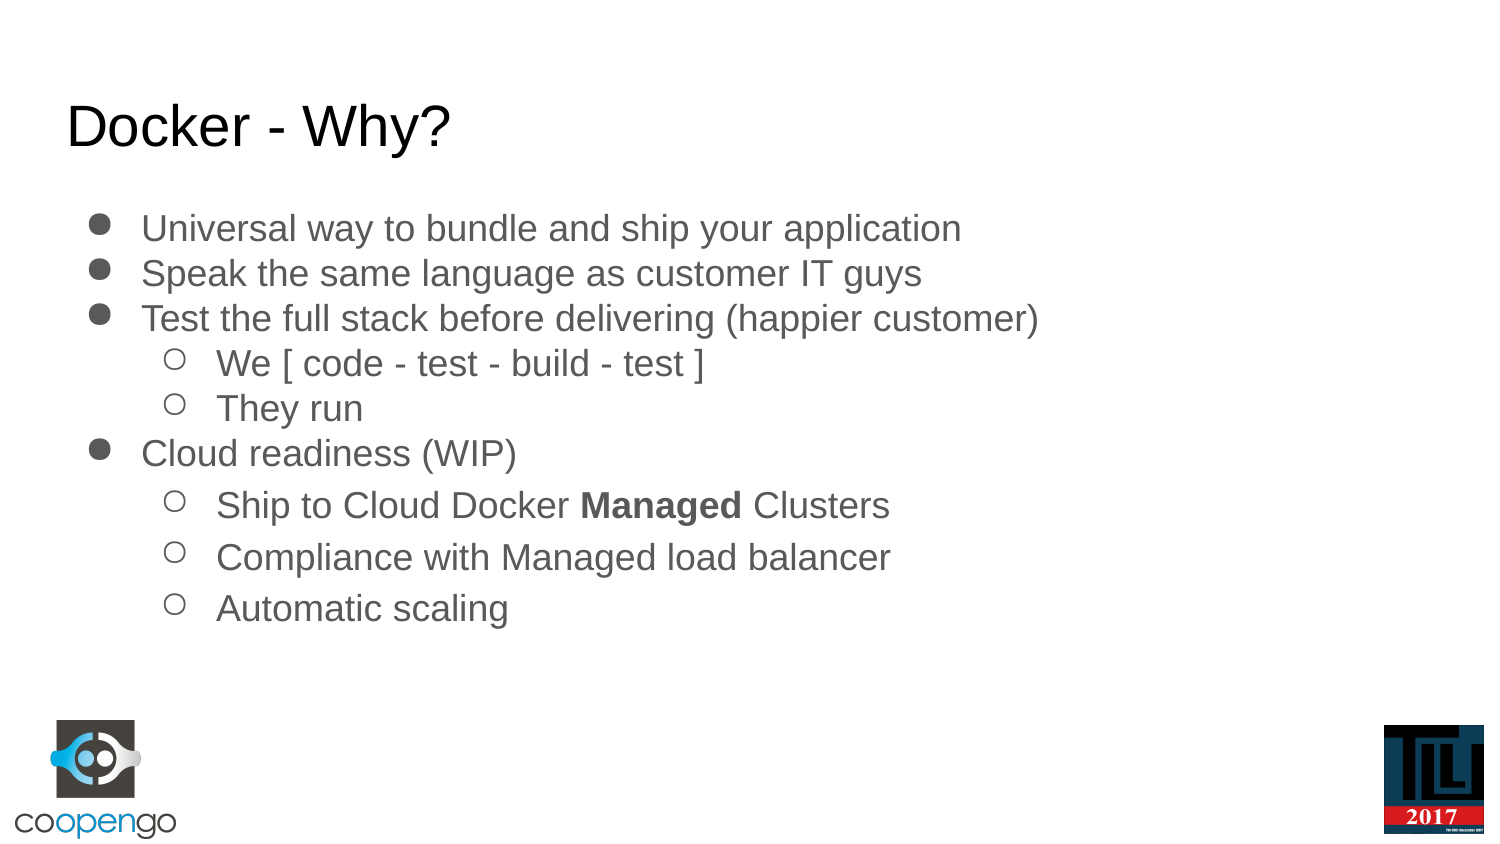

# Docker - Why?
Universal way to bundle and ship your application
Speak the same language as customer IT guys
Test the full stack before delivering (happier customer)
We [ code - test - build - test ]
They run
Cloud readiness (WIP)
Ship to Cloud Docker Managed Clusters
Compliance with Managed load balancer
Automatic scaling